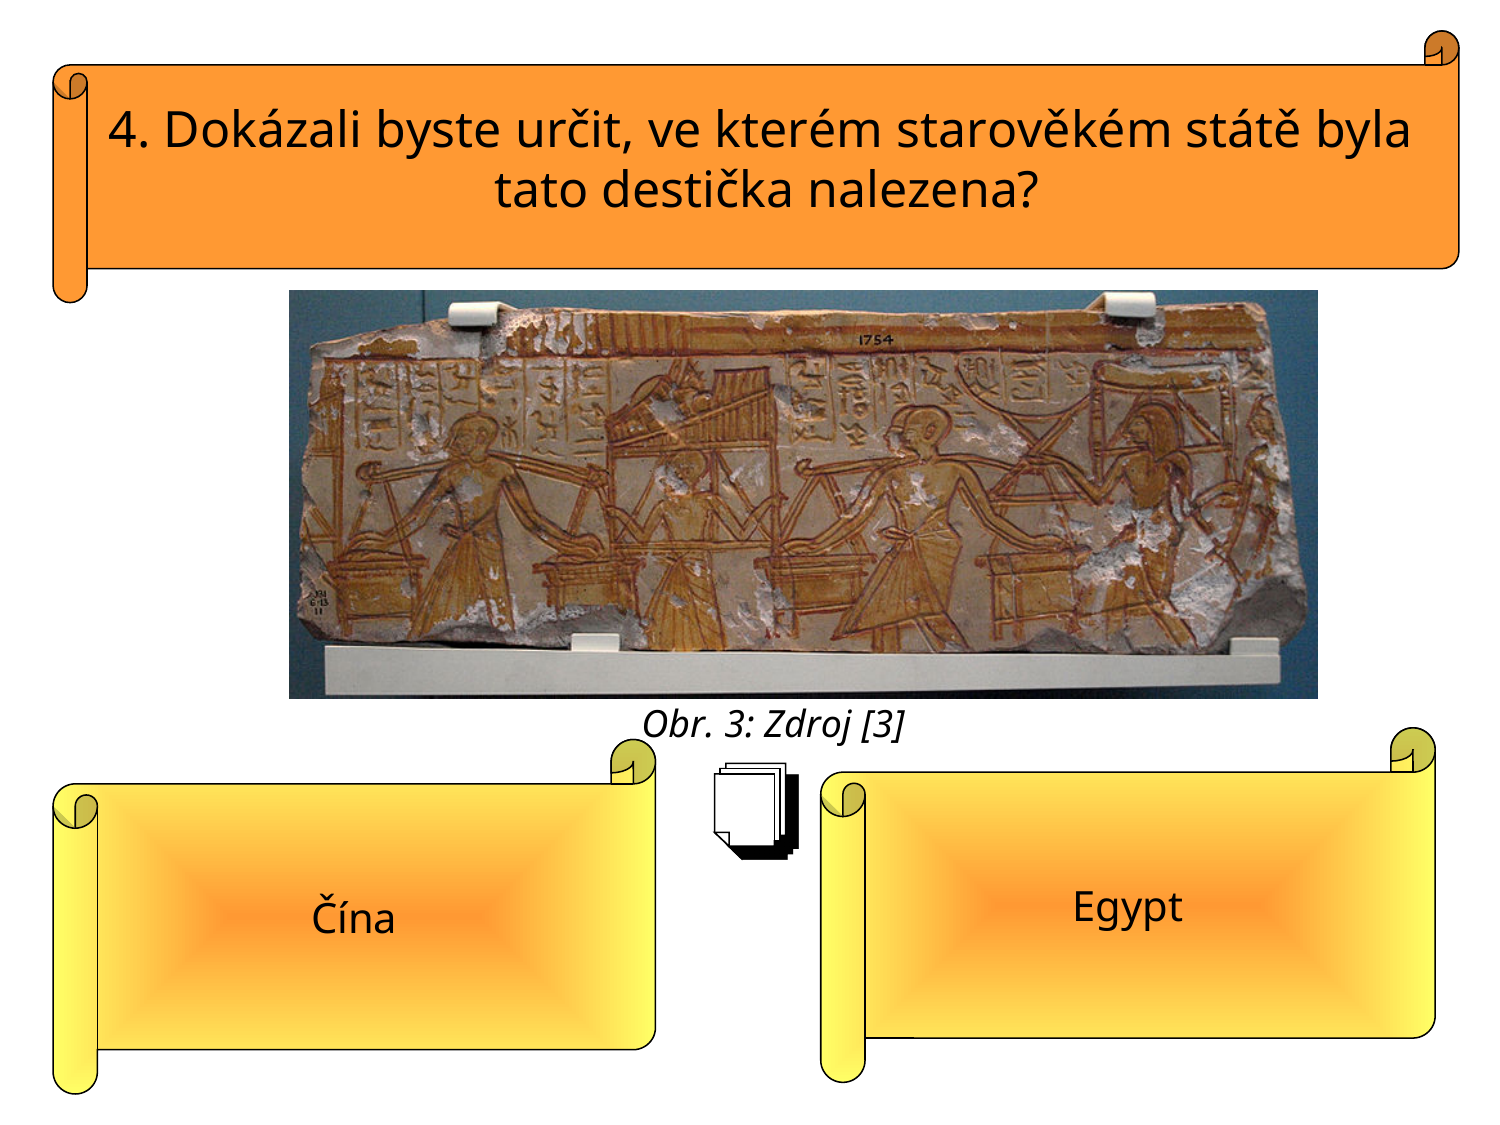

4. Dokázali byste určit, ve kterém starověkém státě byla
tato destička nalezena?
Obr. 3: Zdroj [3]
Egypt
Čína